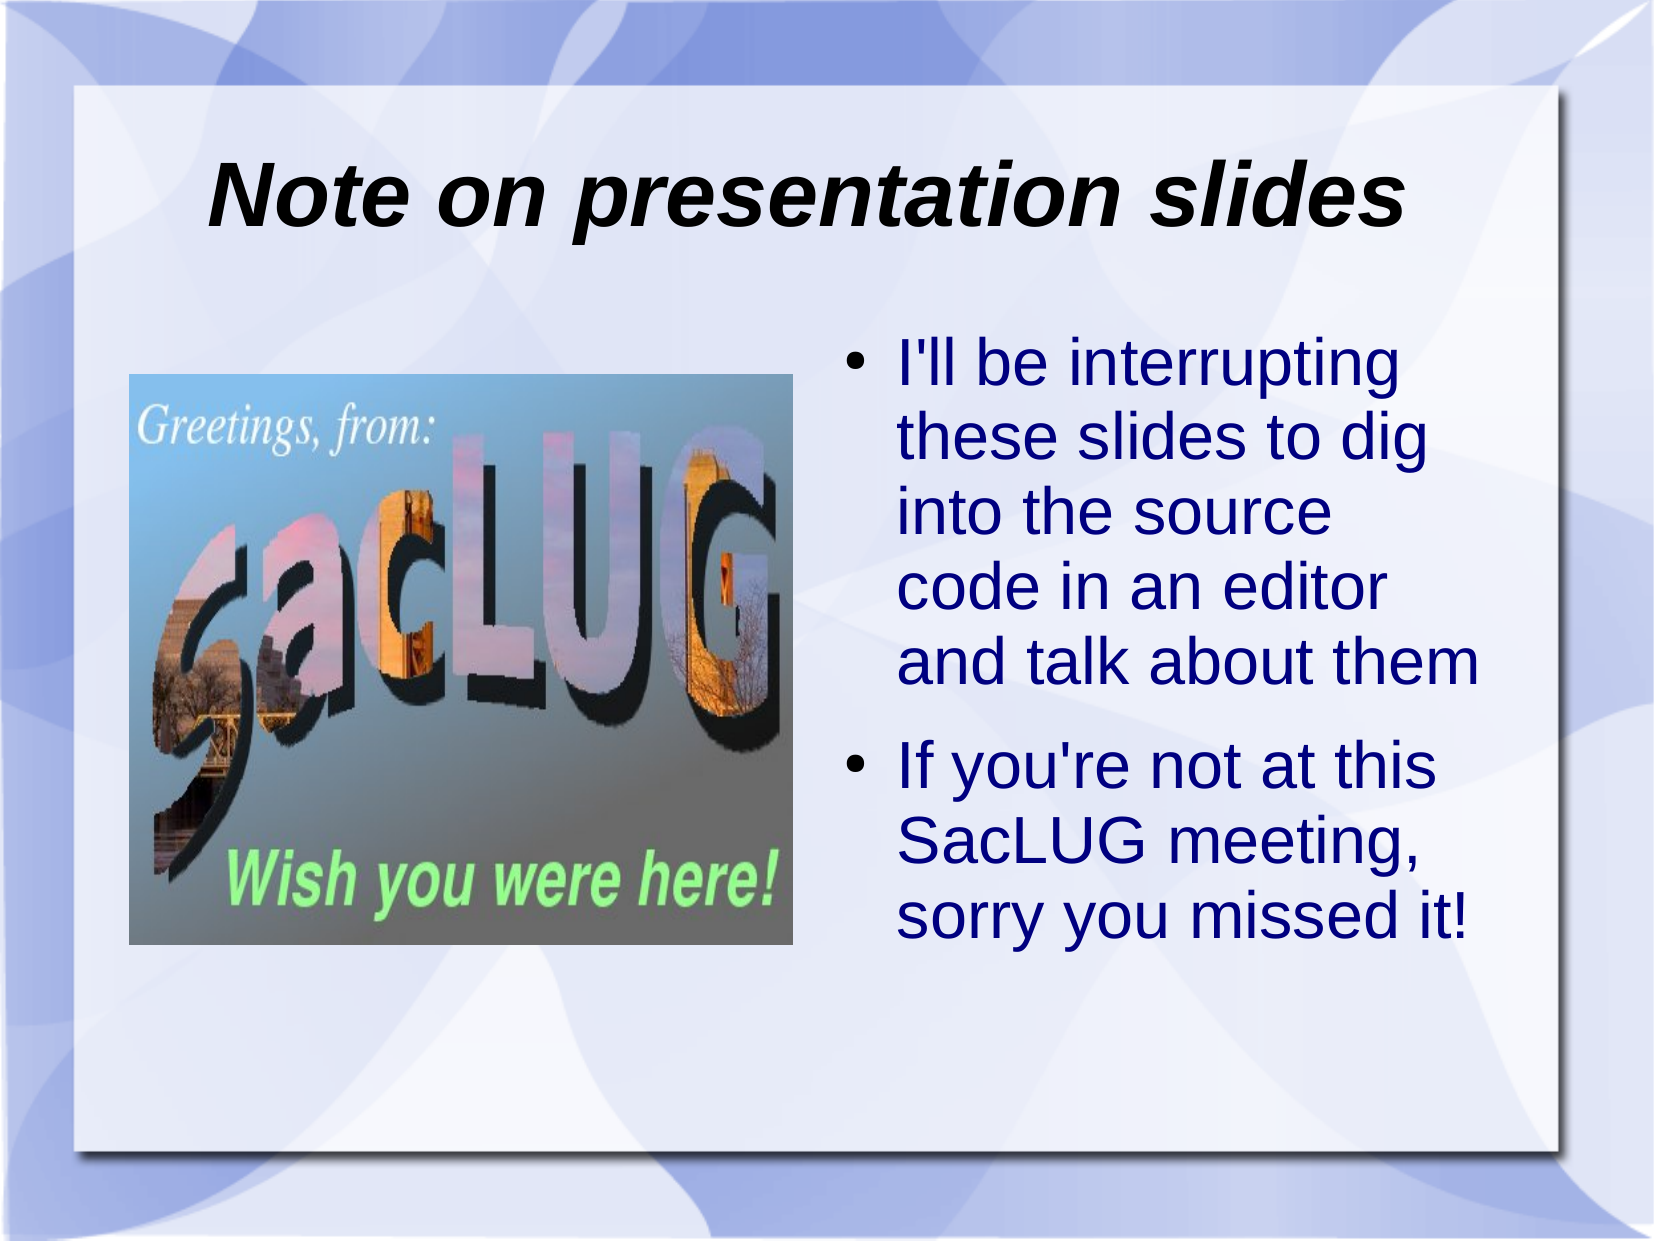

# Note on presentation slides
I'll be interrupting these slides to dig into the source code in an editor and talk about them
If you're not at this SacLUG meeting, sorry you missed it!